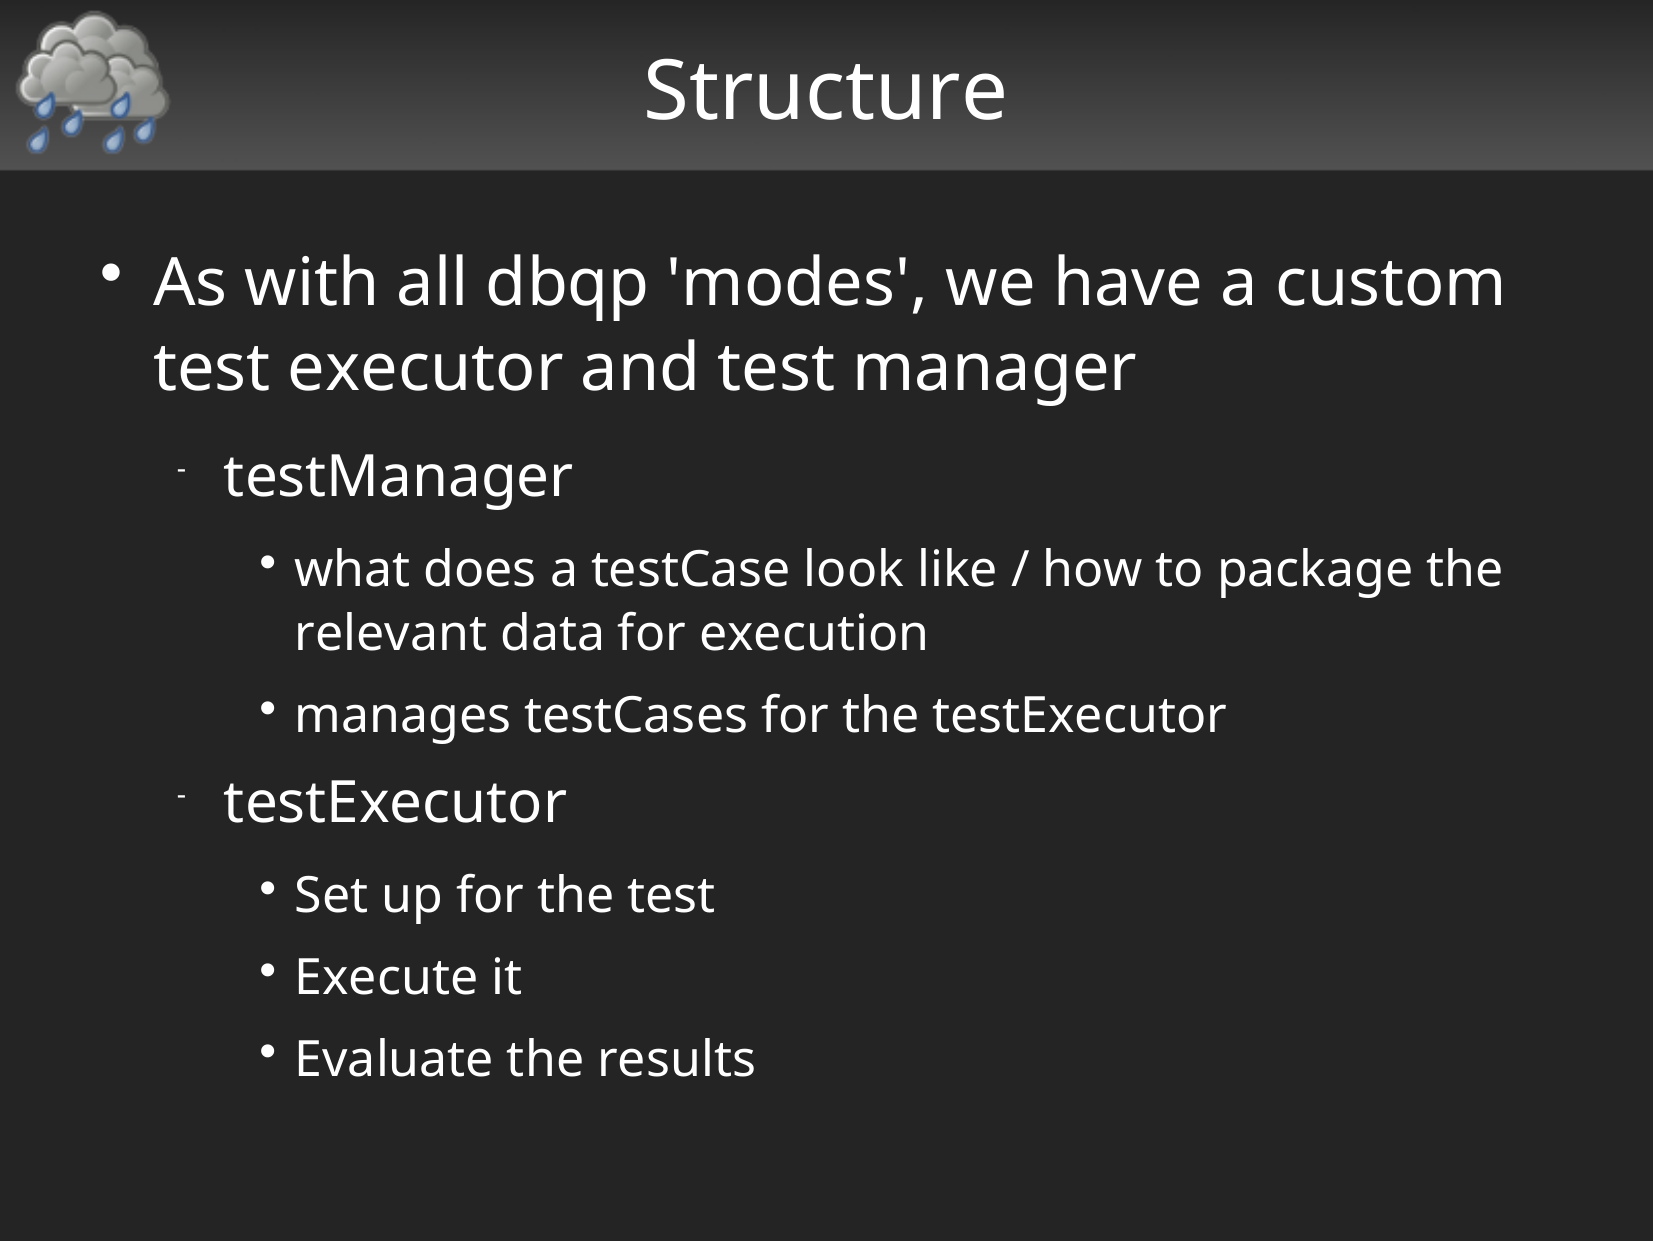

# Structure
As with all dbqp 'modes', we have a custom test executor and test manager
testManager
what does a testCase look like / how to package the relevant data for execution
manages testCases for the testExecutor
testExecutor
Set up for the test
Execute it
Evaluate the results